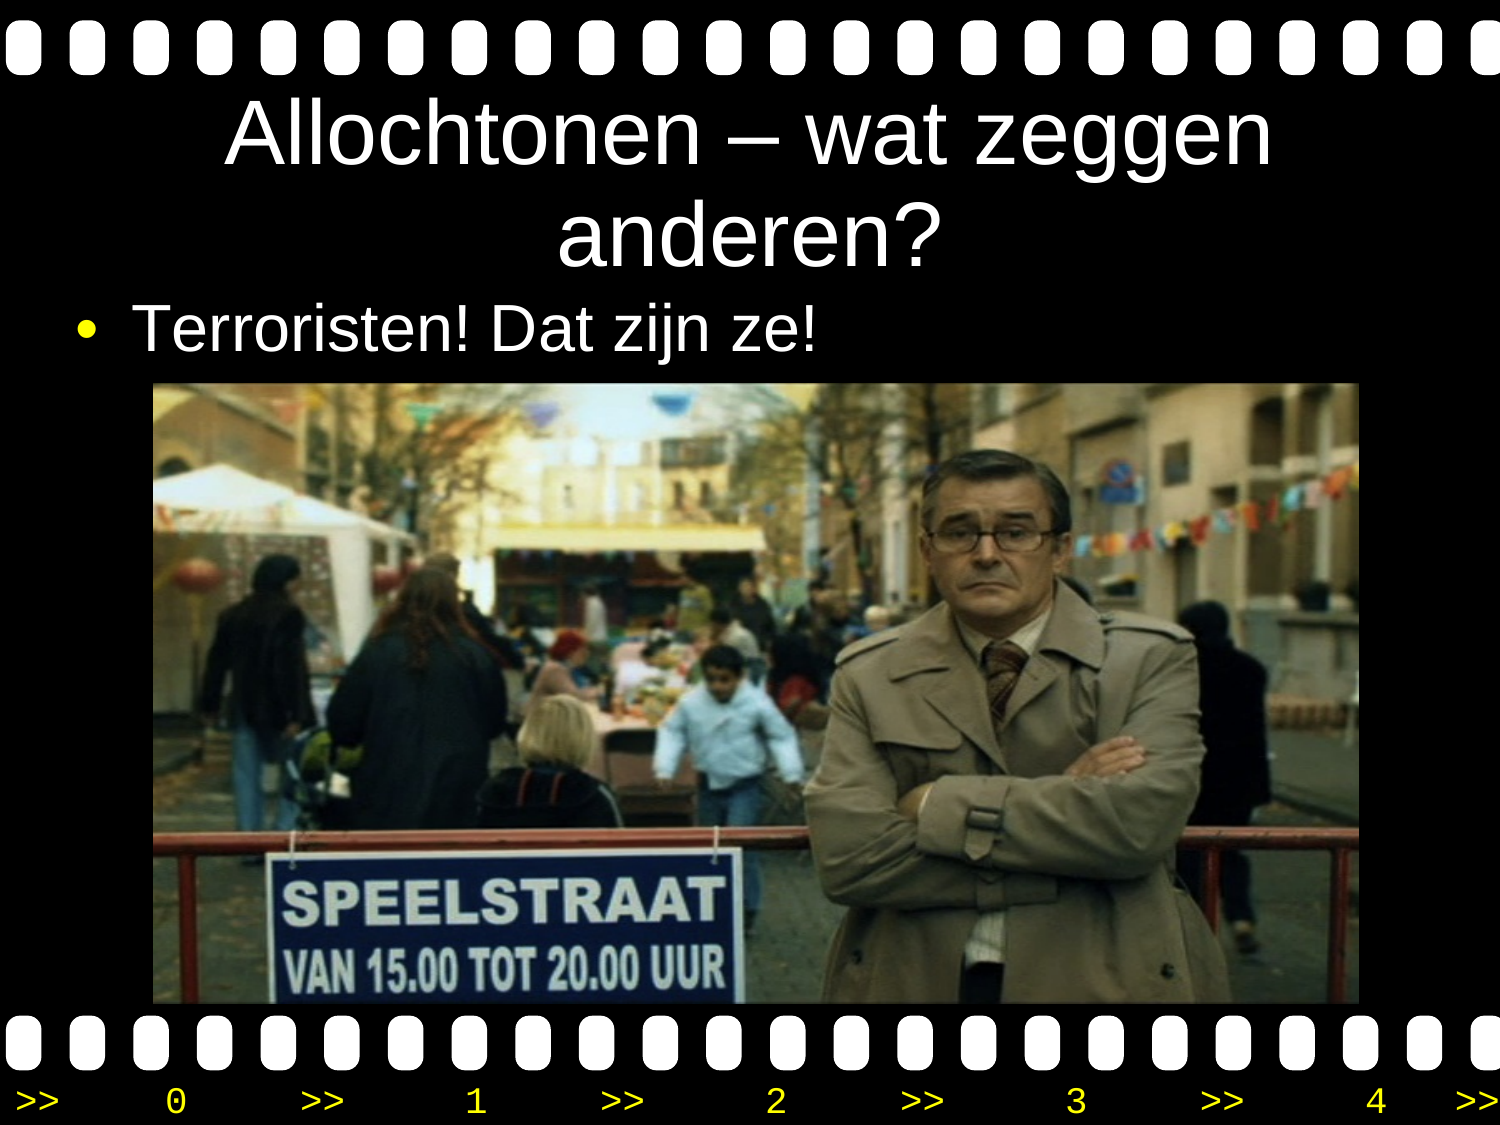

# Allochtonen – wat zeggen anderen?
Terroristen! Dat zijn ze!